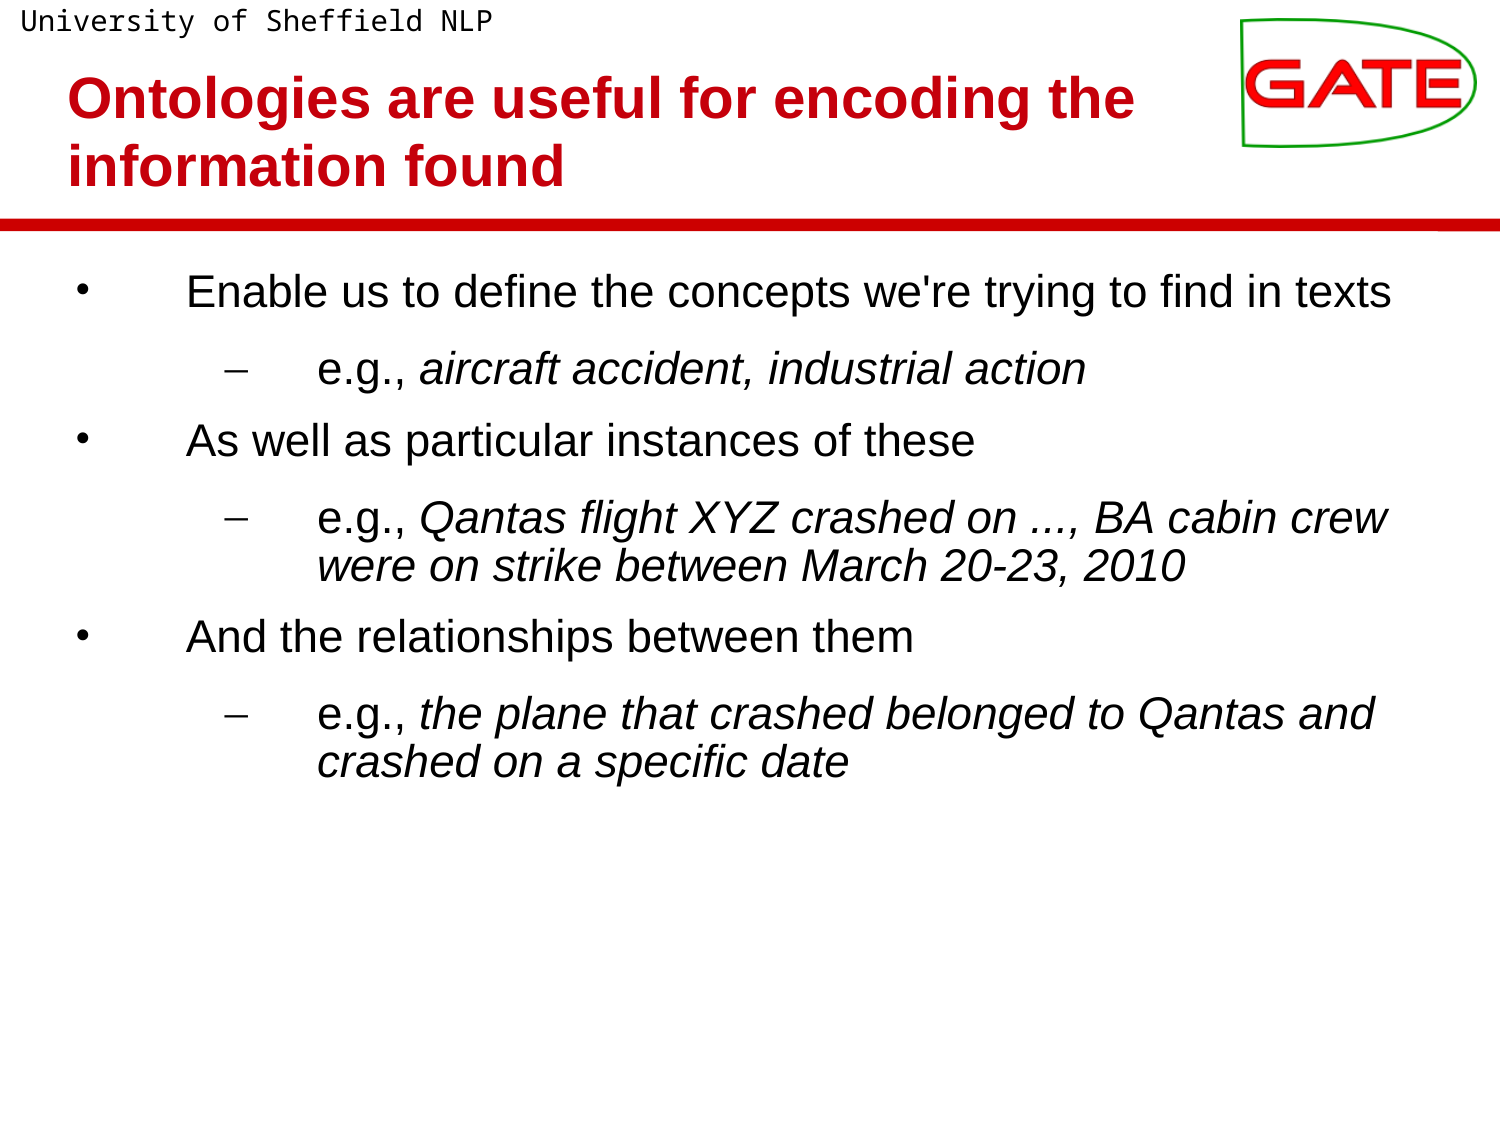

# Ontologies are useful for encoding the information found
Enable us to define the concepts we're trying to find in texts
e.g., aircraft accident, industrial action
As well as particular instances of these
e.g., Qantas flight XYZ crashed on ..., BA cabin crew were on strike between March 20-23, 2010
And the relationships between them
e.g., the plane that crashed belonged to Qantas and crashed on a specific date